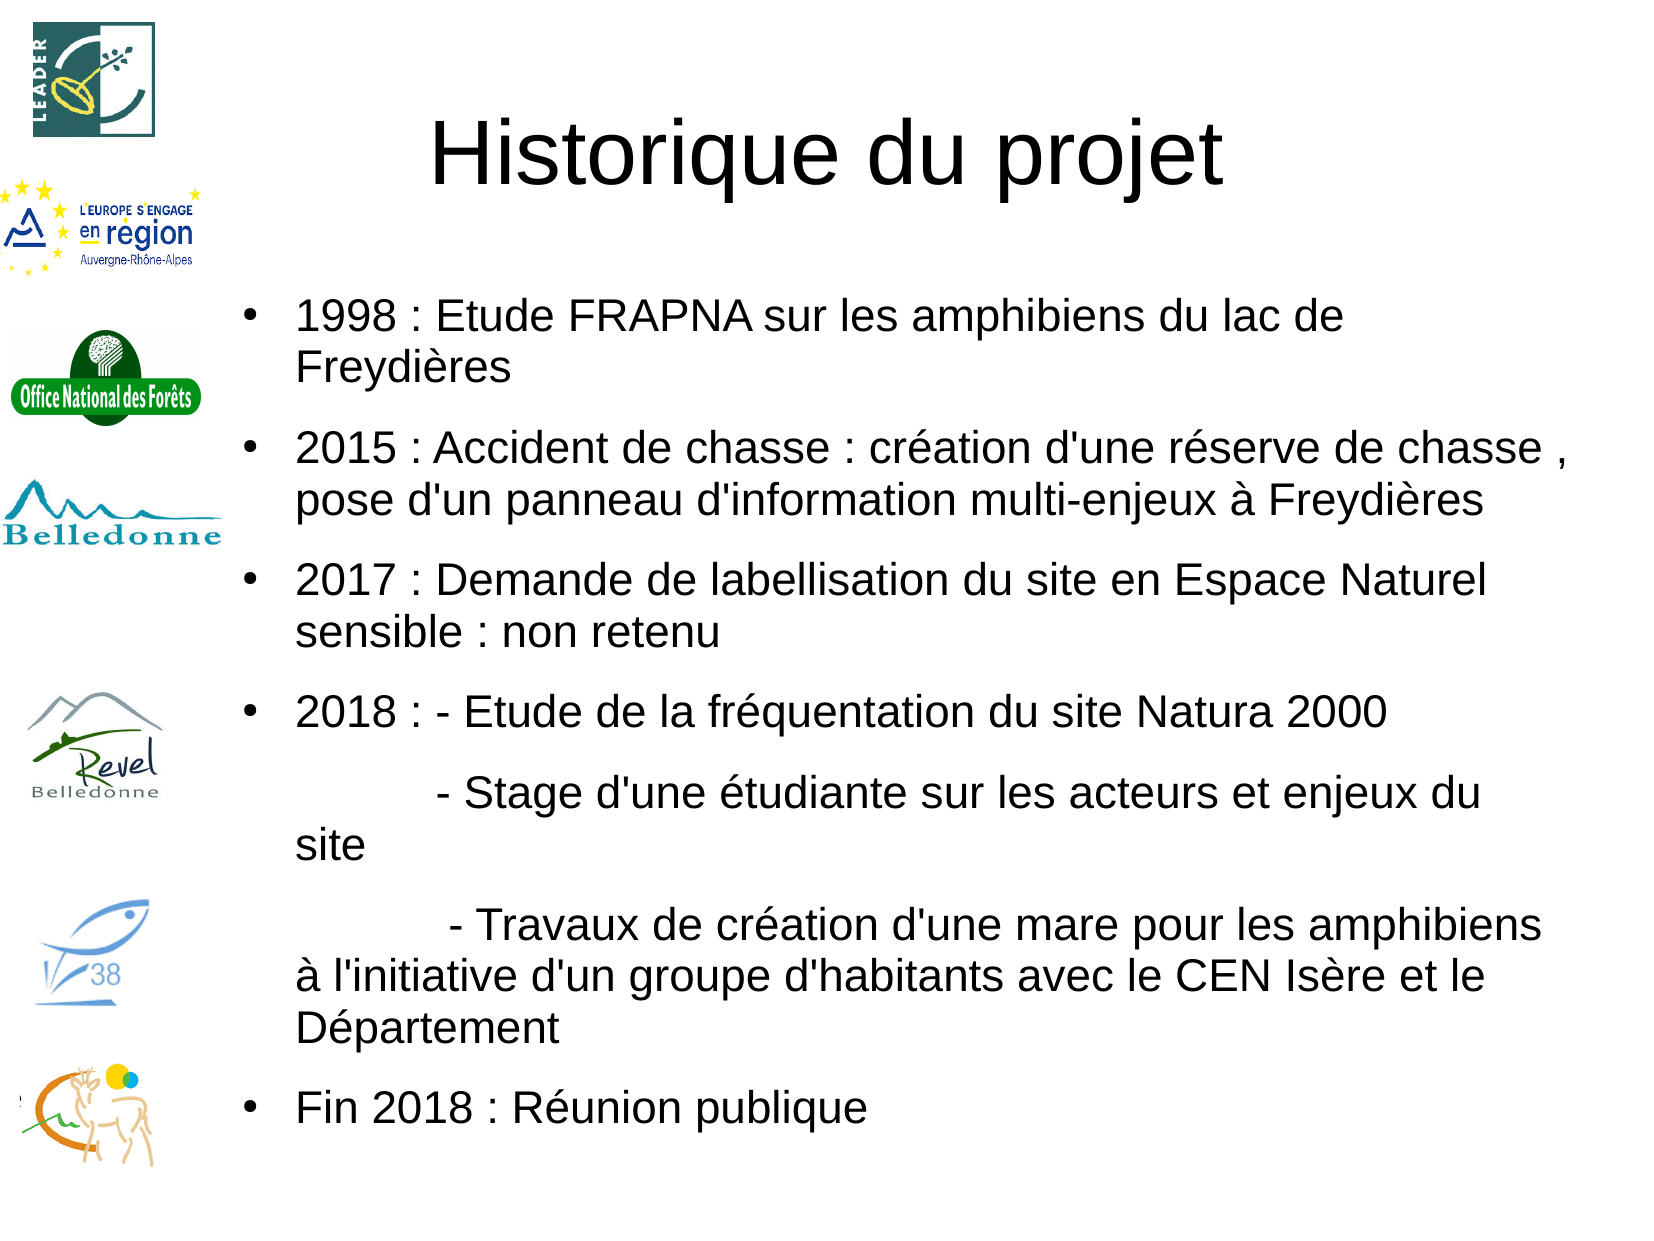

# Historique du projet
1998 : Etude FRAPNA sur les amphibiens du lac de Freydières
2015 : Accident de chasse : création d'une réserve de chasse , pose d'un panneau d'information multi-enjeux à Freydières
2017 : Demande de labellisation du site en Espace Naturel sensible : non retenu
2018 : - Etude de la fréquentation du site Natura 2000
 - Stage d'une étudiante sur les acteurs et enjeux du site
 - Travaux de création d'une mare pour les amphibiens à l'initiative d'un groupe d'habitants avec le CEN Isère et le Département
Fin 2018 : Réunion publique